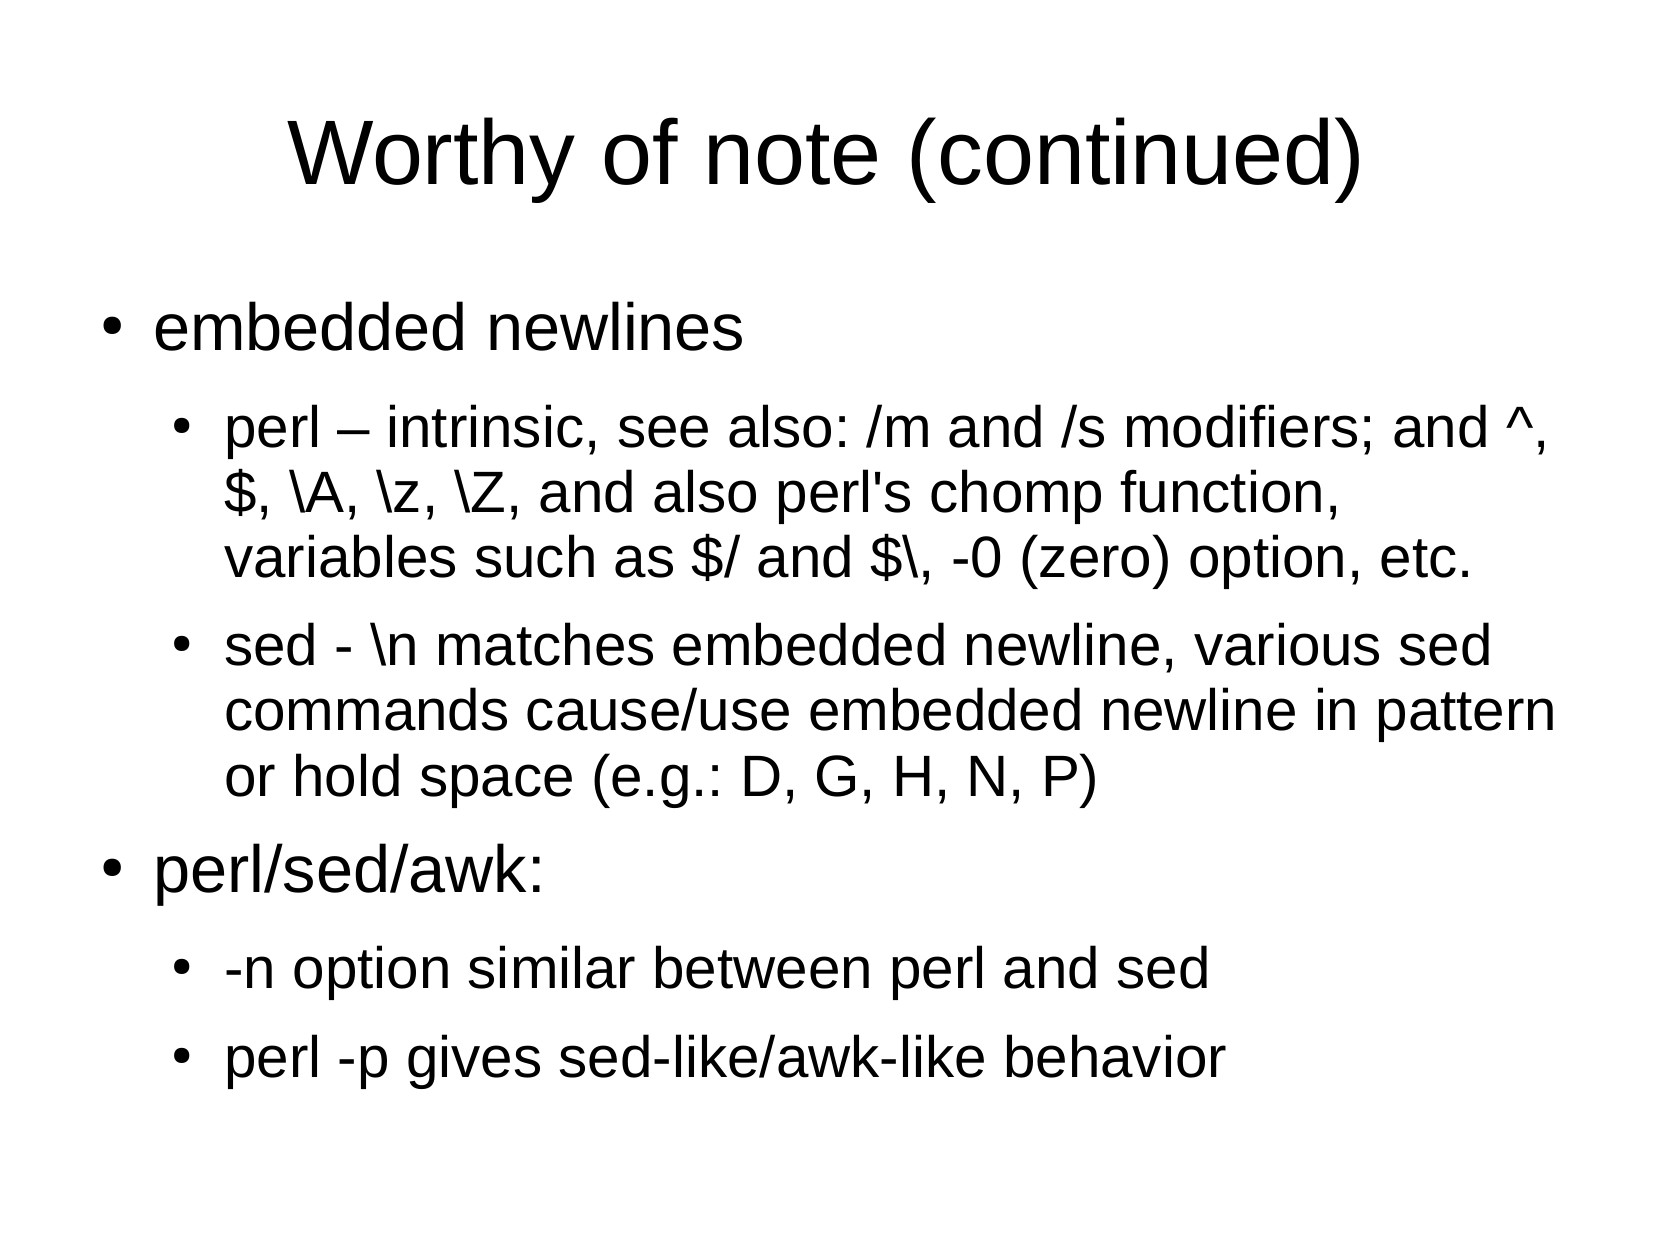

# Worthy of note (continued)
embedded newlines
perl – intrinsic, see also: /m and /s modifiers; and ^, $, \A, \z, \Z, and also perl's chomp function, variables such as $/ and $\, -0 (zero) option, etc.
sed - \n matches embedded newline, various sed commands cause/use embedded newline in pattern or hold space (e.g.: D, G, H, N, P)
perl/sed/awk:
-n option similar between perl and sed
perl -p gives sed-like/awk-like behavior